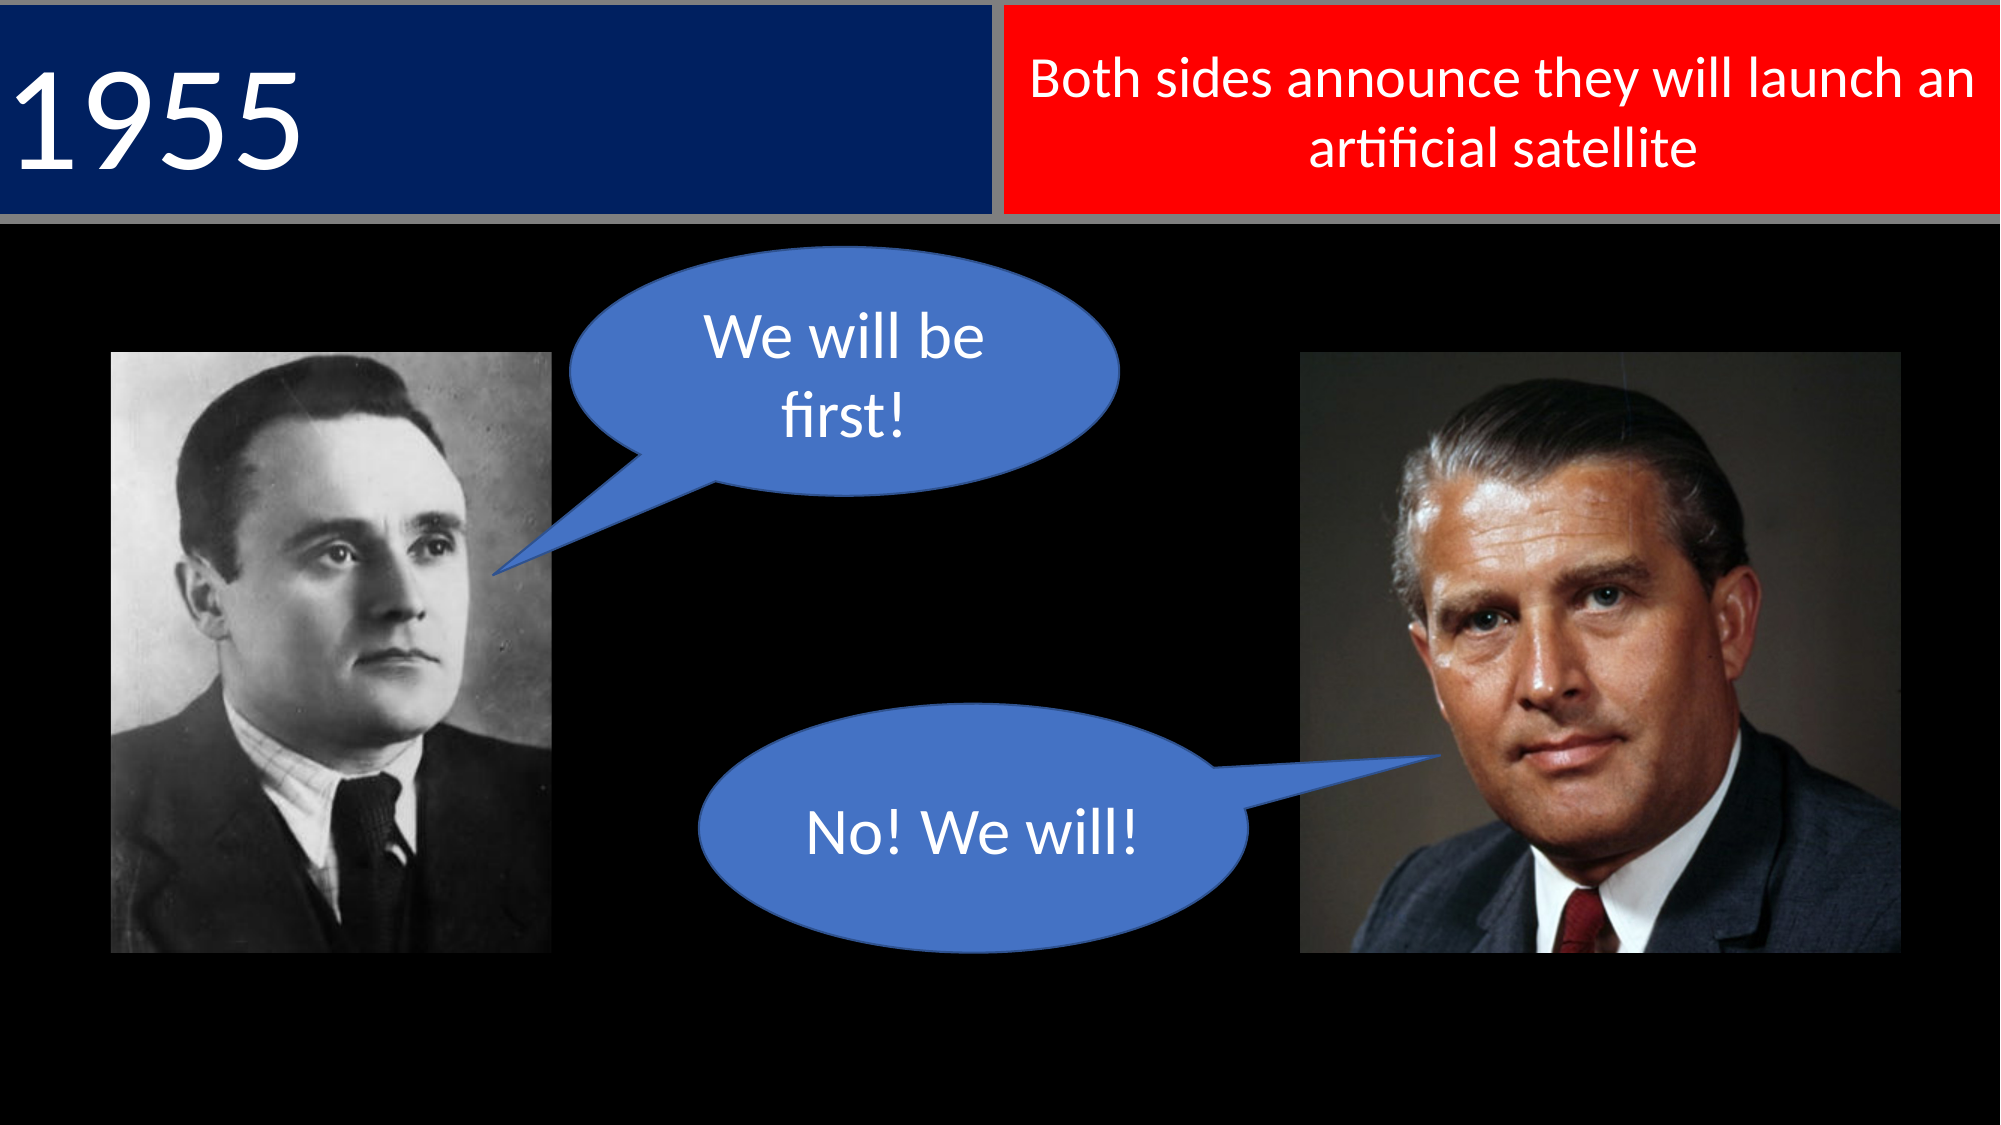

1955
Both sides announce they will launch an artificial satellite
We will be first!
No! We will!